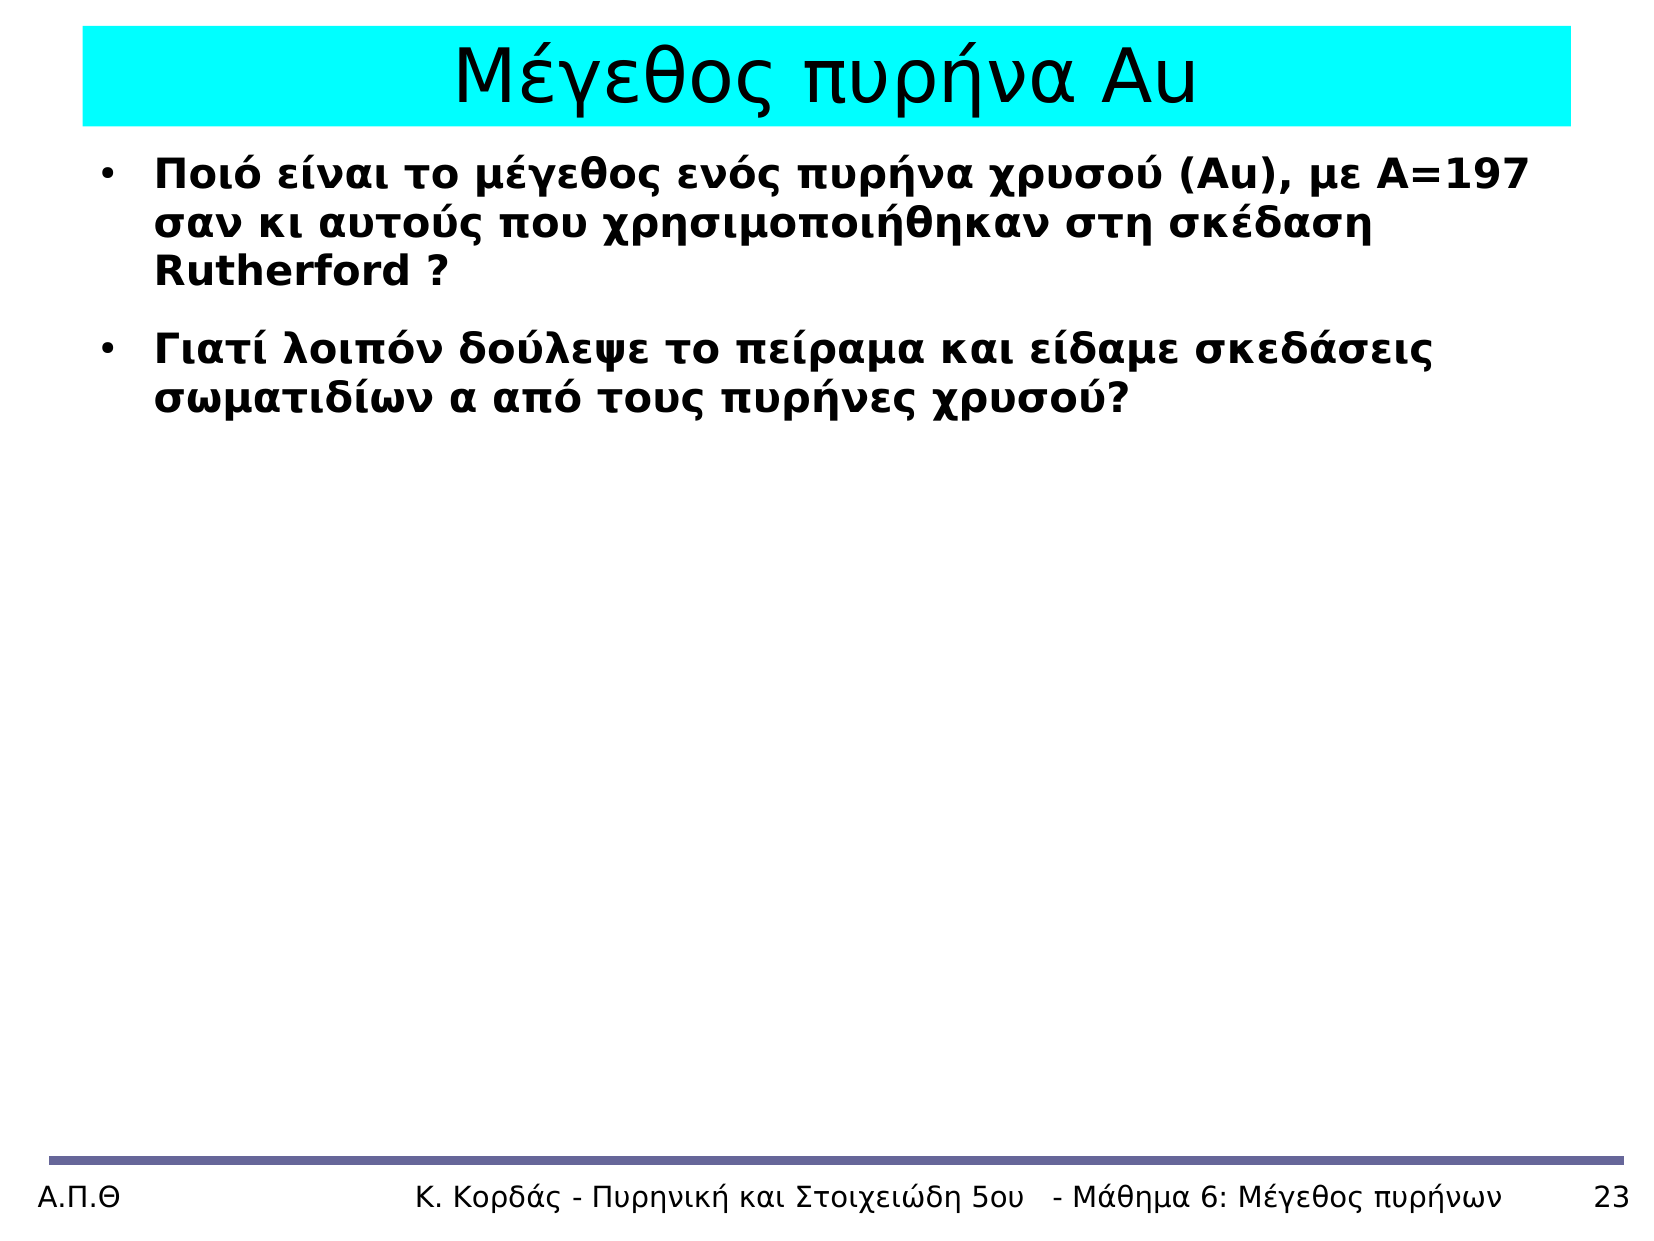

# Μέγεθος πυρήνα Au
Ποιό είναι το μέγεθος ενός πυρήνα χρυσού (Au), με Α=197 σαν κι αυτούς που χρησιμοποιήθηκαν στη σκέδαση Rutherford ?
Γιατί λοιπόν δούλεψε το πείραμα και είδαμε σκεδάσεις σωματιδίων α από τους πυρήνες χρυσού?
Α.Π.Θ
Κ. Κορδάς - Πυρηνική και Στοιχειώδη 5ου - Μάθημα 6: Mέγεθος πυρήνων
23